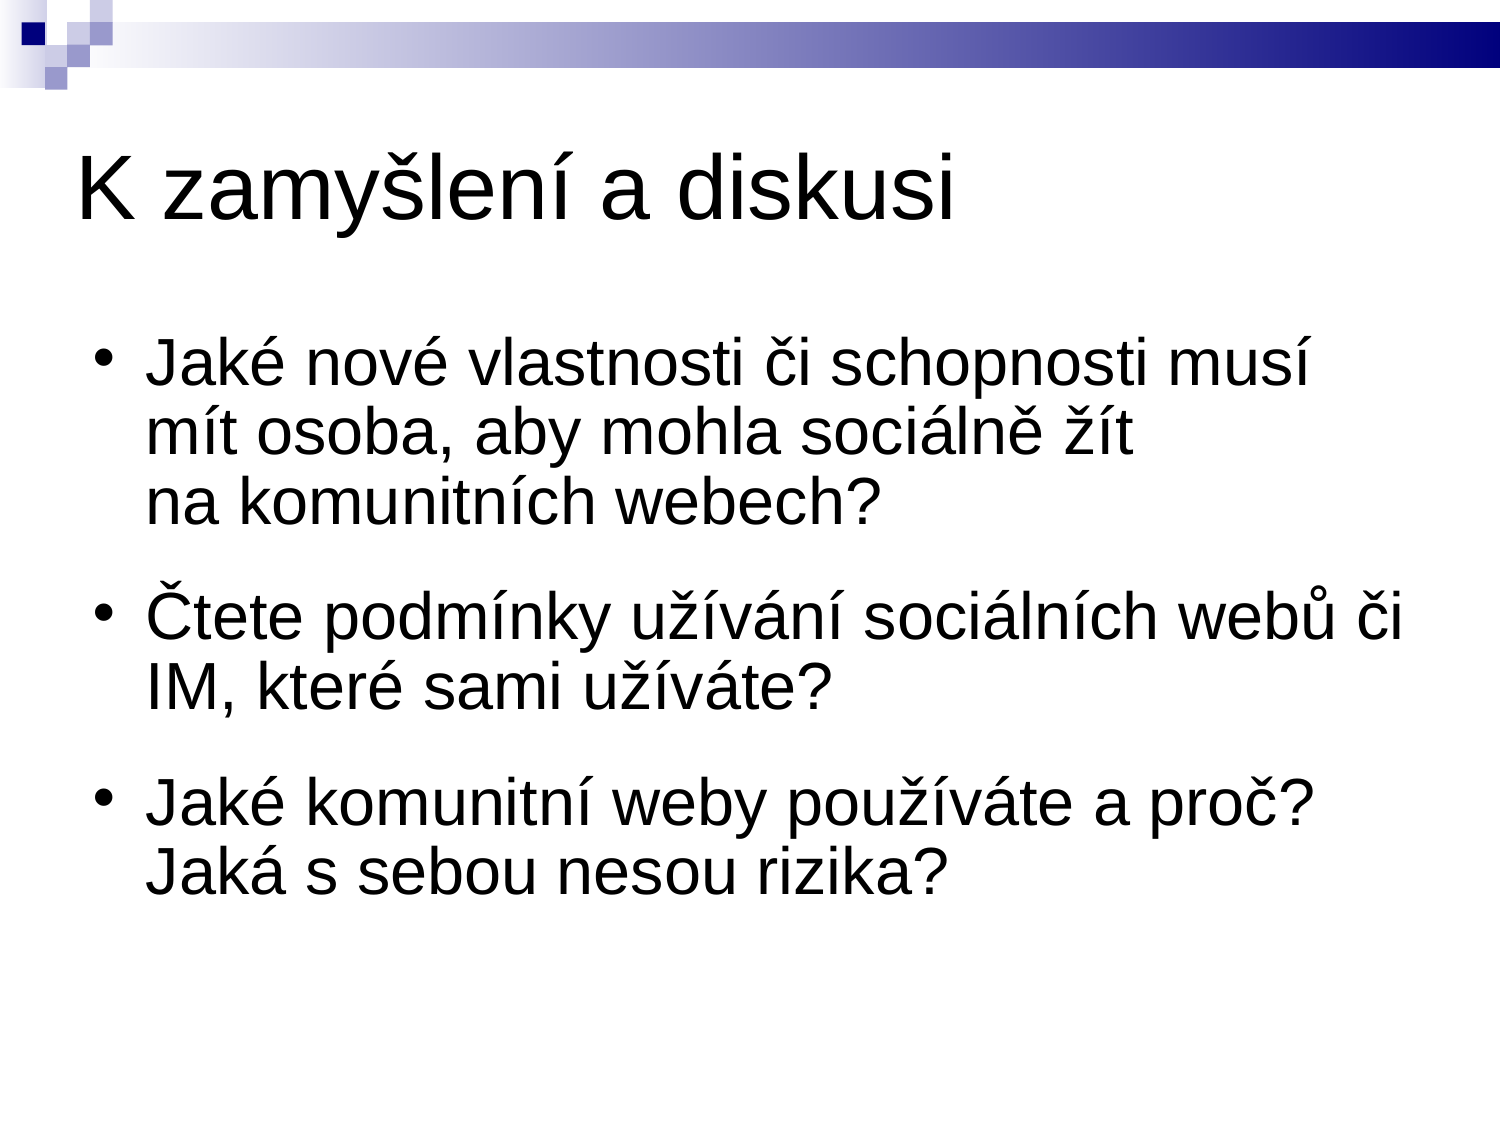

# K zamyšlení a diskusi
Jaké nové vlastnosti či schopnosti musí
mít osoba, aby mohla sociálně žít
na komunitních webech?
Čtete podmínky užívání sociálních webů či IM, které sami užíváte?
Jaké komunitní weby používáte a proč? Jaká s sebou nesou rizika?